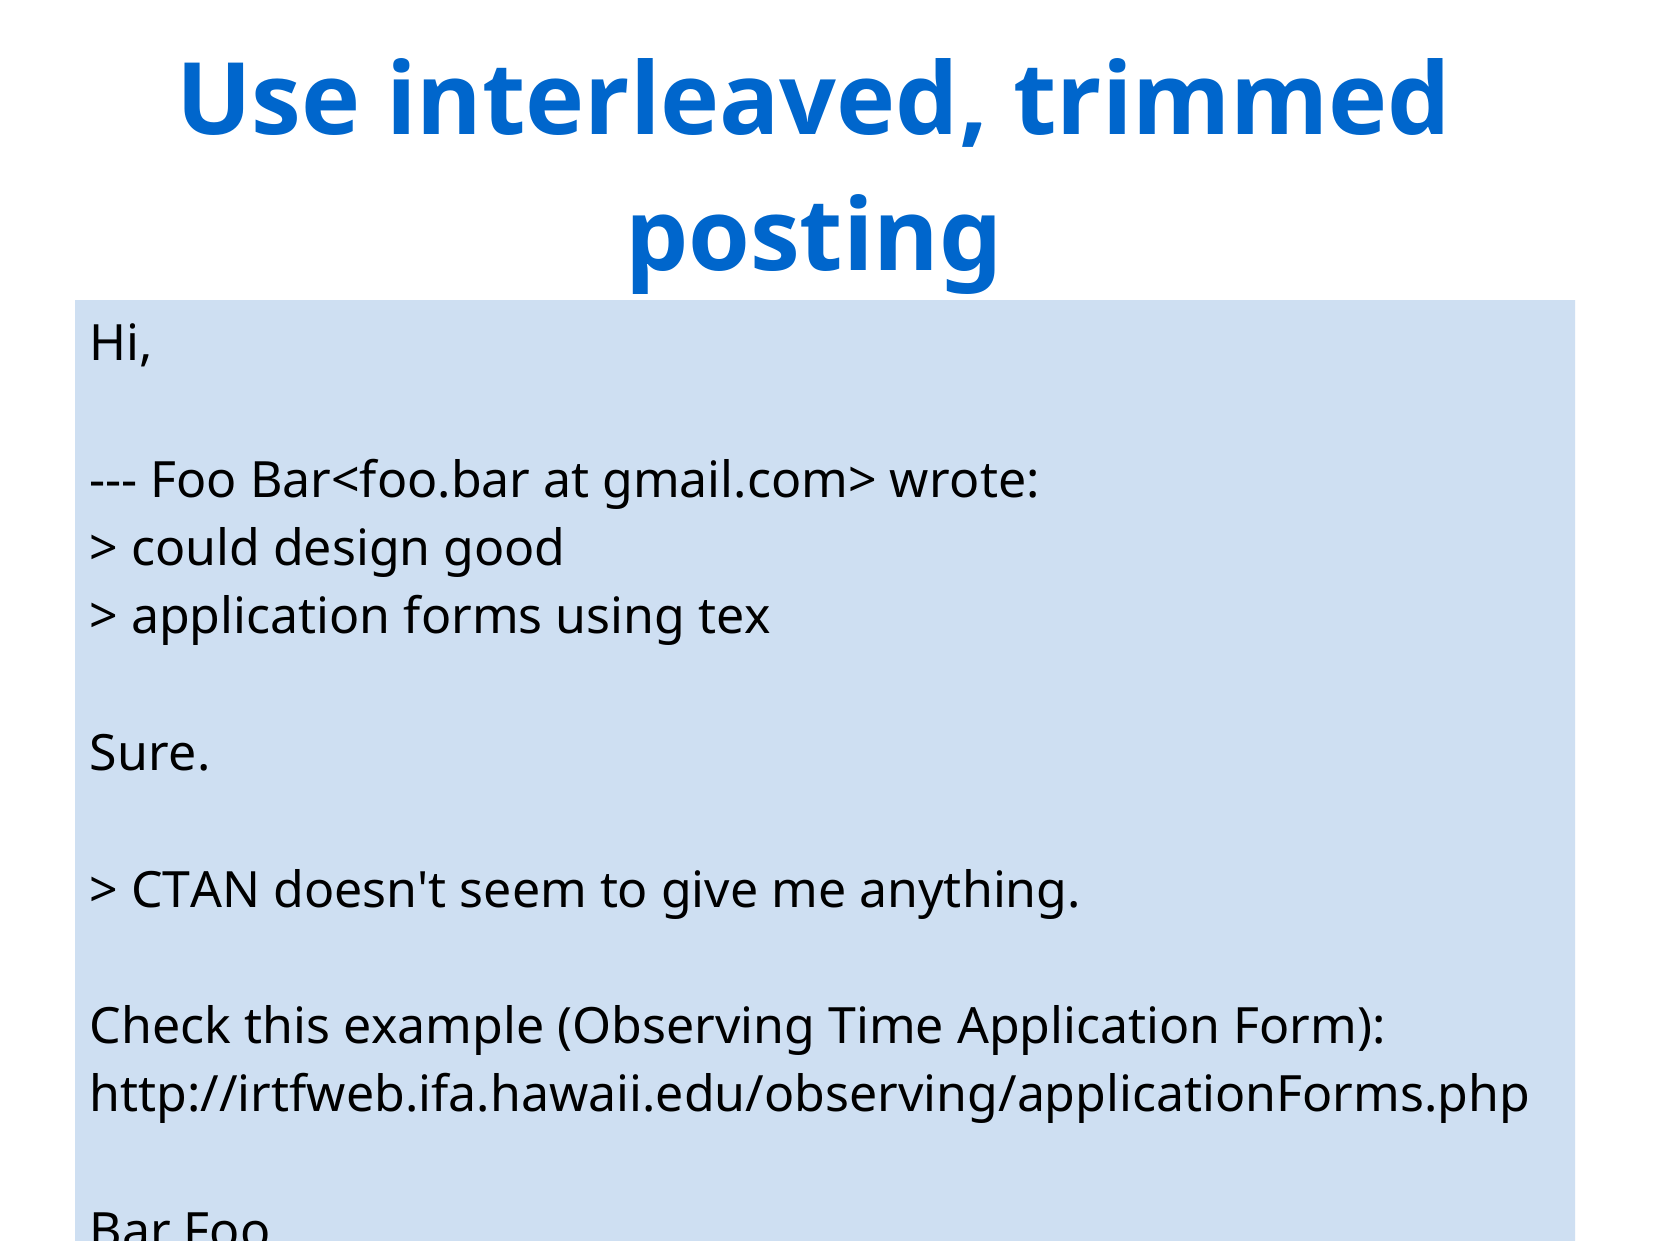

Use interleaved, trimmed posting
Hi,
--- Foo Bar<foo.bar at gmail.com> wrote:
> could design good
> application forms using tex
Sure.
> CTAN doesn't seem to give me anything.
Check this example (Observing Time Application Form):
http://irtfweb.ifa.hawaii.edu/observing/applicationForms.php
Bar Foo